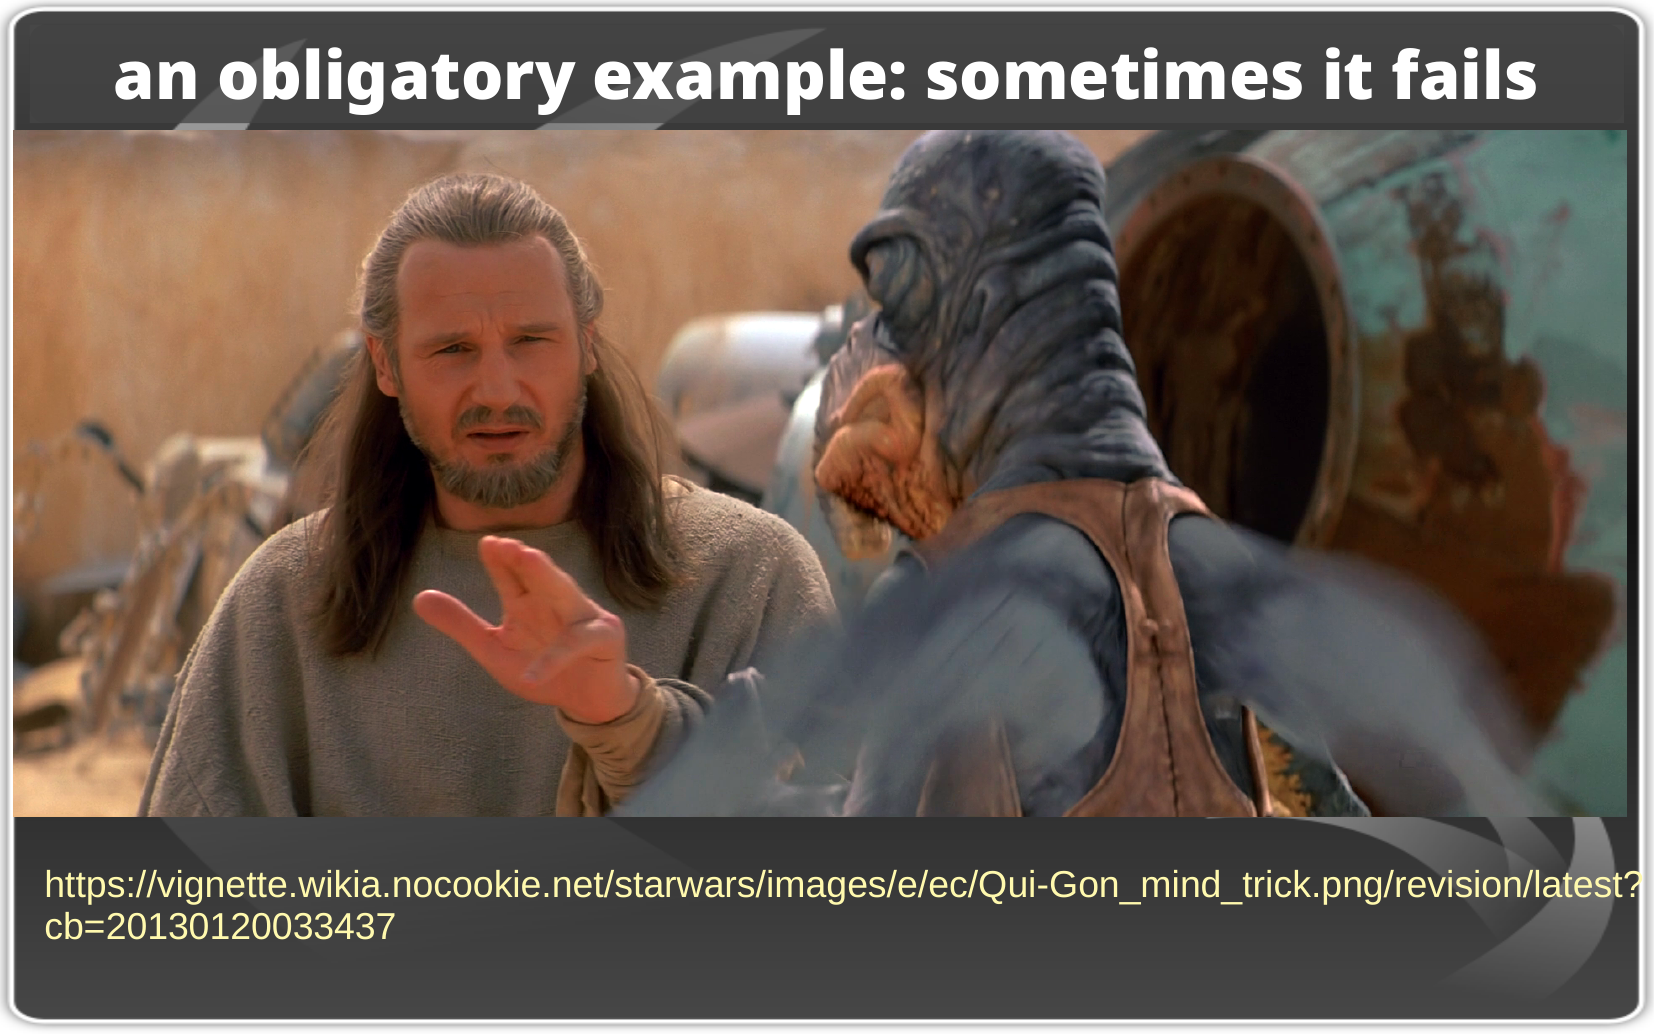

# an obligatory example: sometimes it fails
https://vignette.wikia.nocookie.net/starwars/images/e/ec/Qui-Gon_mind_trick.png/revision/latest?cb=20130120033437